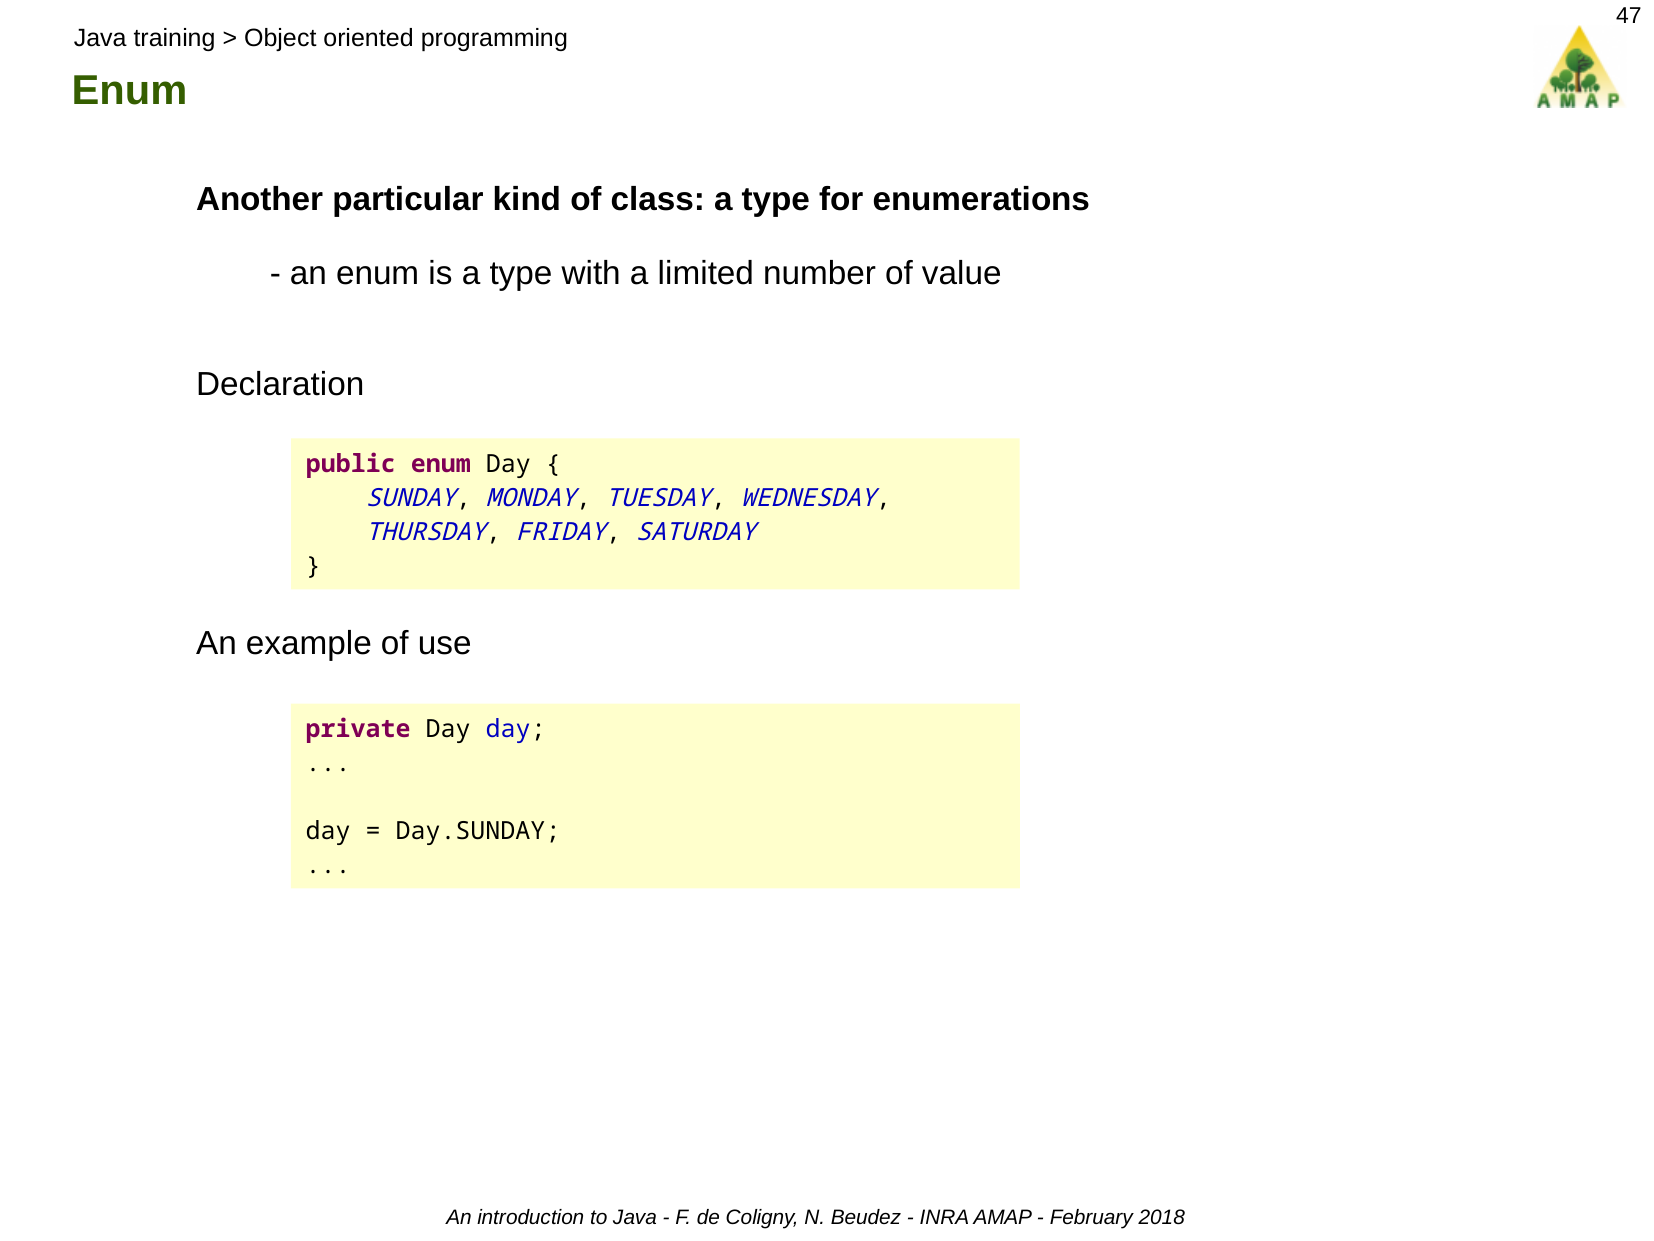

47
Java training > Object oriented programming
Enum
Another particular kind of class: a type for enumerations
	- an enum is a type with a limited number of value
Declaration
An example of use
public enum Day {
 SUNDAY, MONDAY, TUESDAY, WEDNESDAY,
 THURSDAY, FRIDAY, SATURDAY
}
private Day day;
...
day = Day.SUNDAY;
...